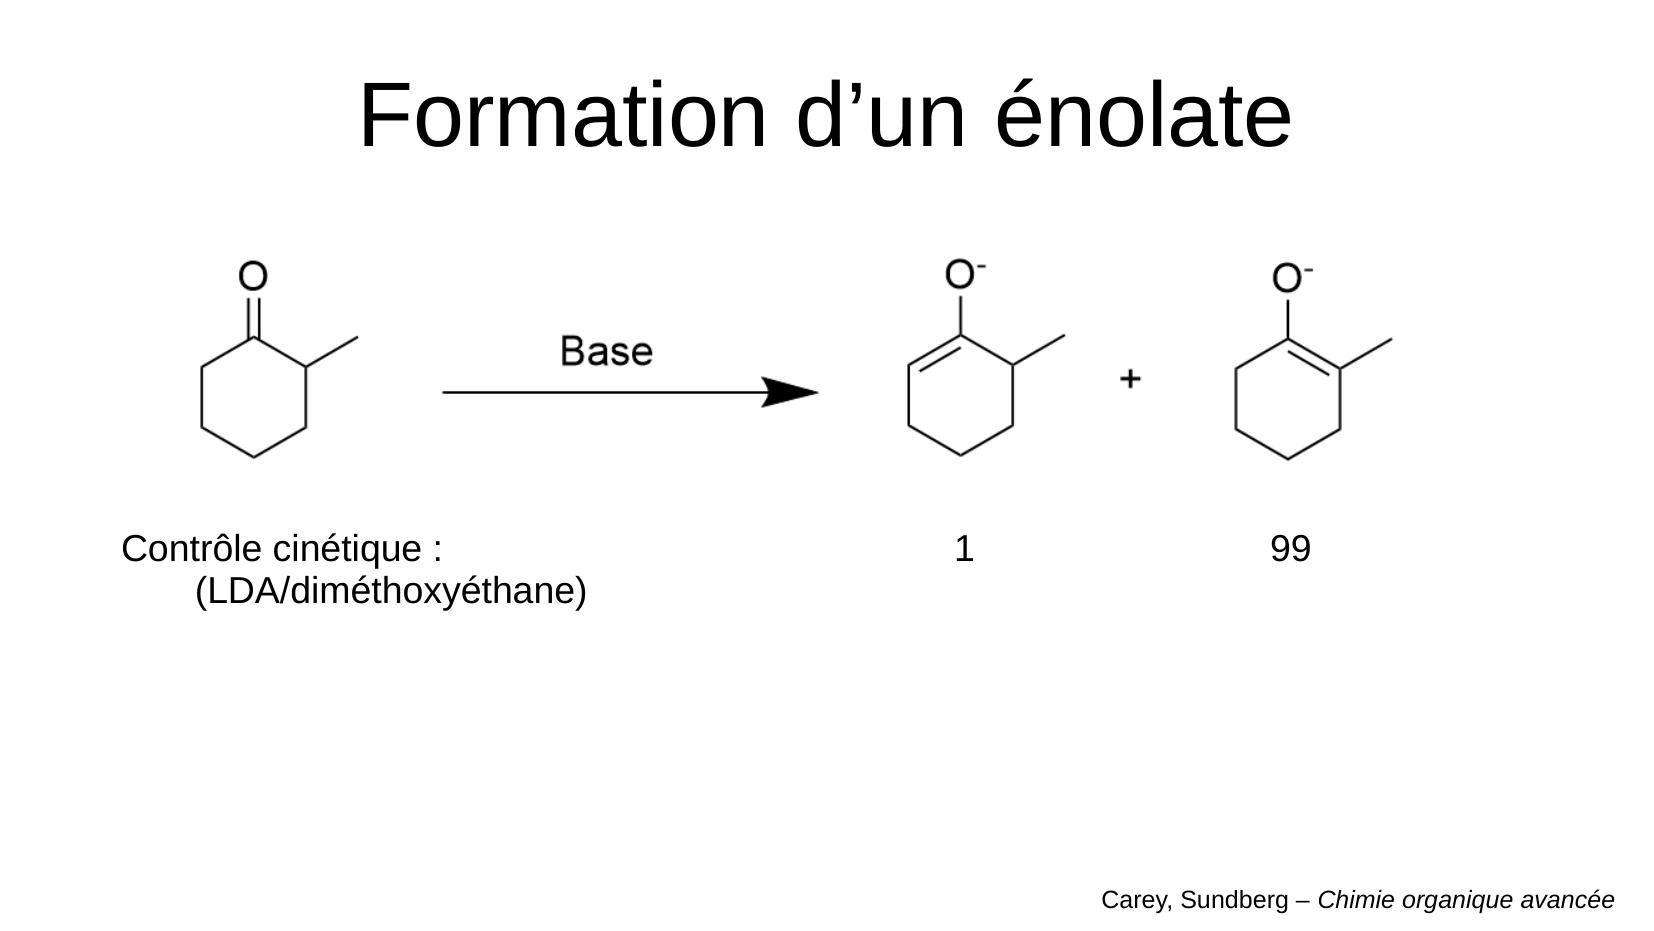

# Formation d’un énolate
Contrôle cinétique :							 1				 99
	(LDA/diméthoxyéthane)
Carey, Sundberg – Chimie organique avancée